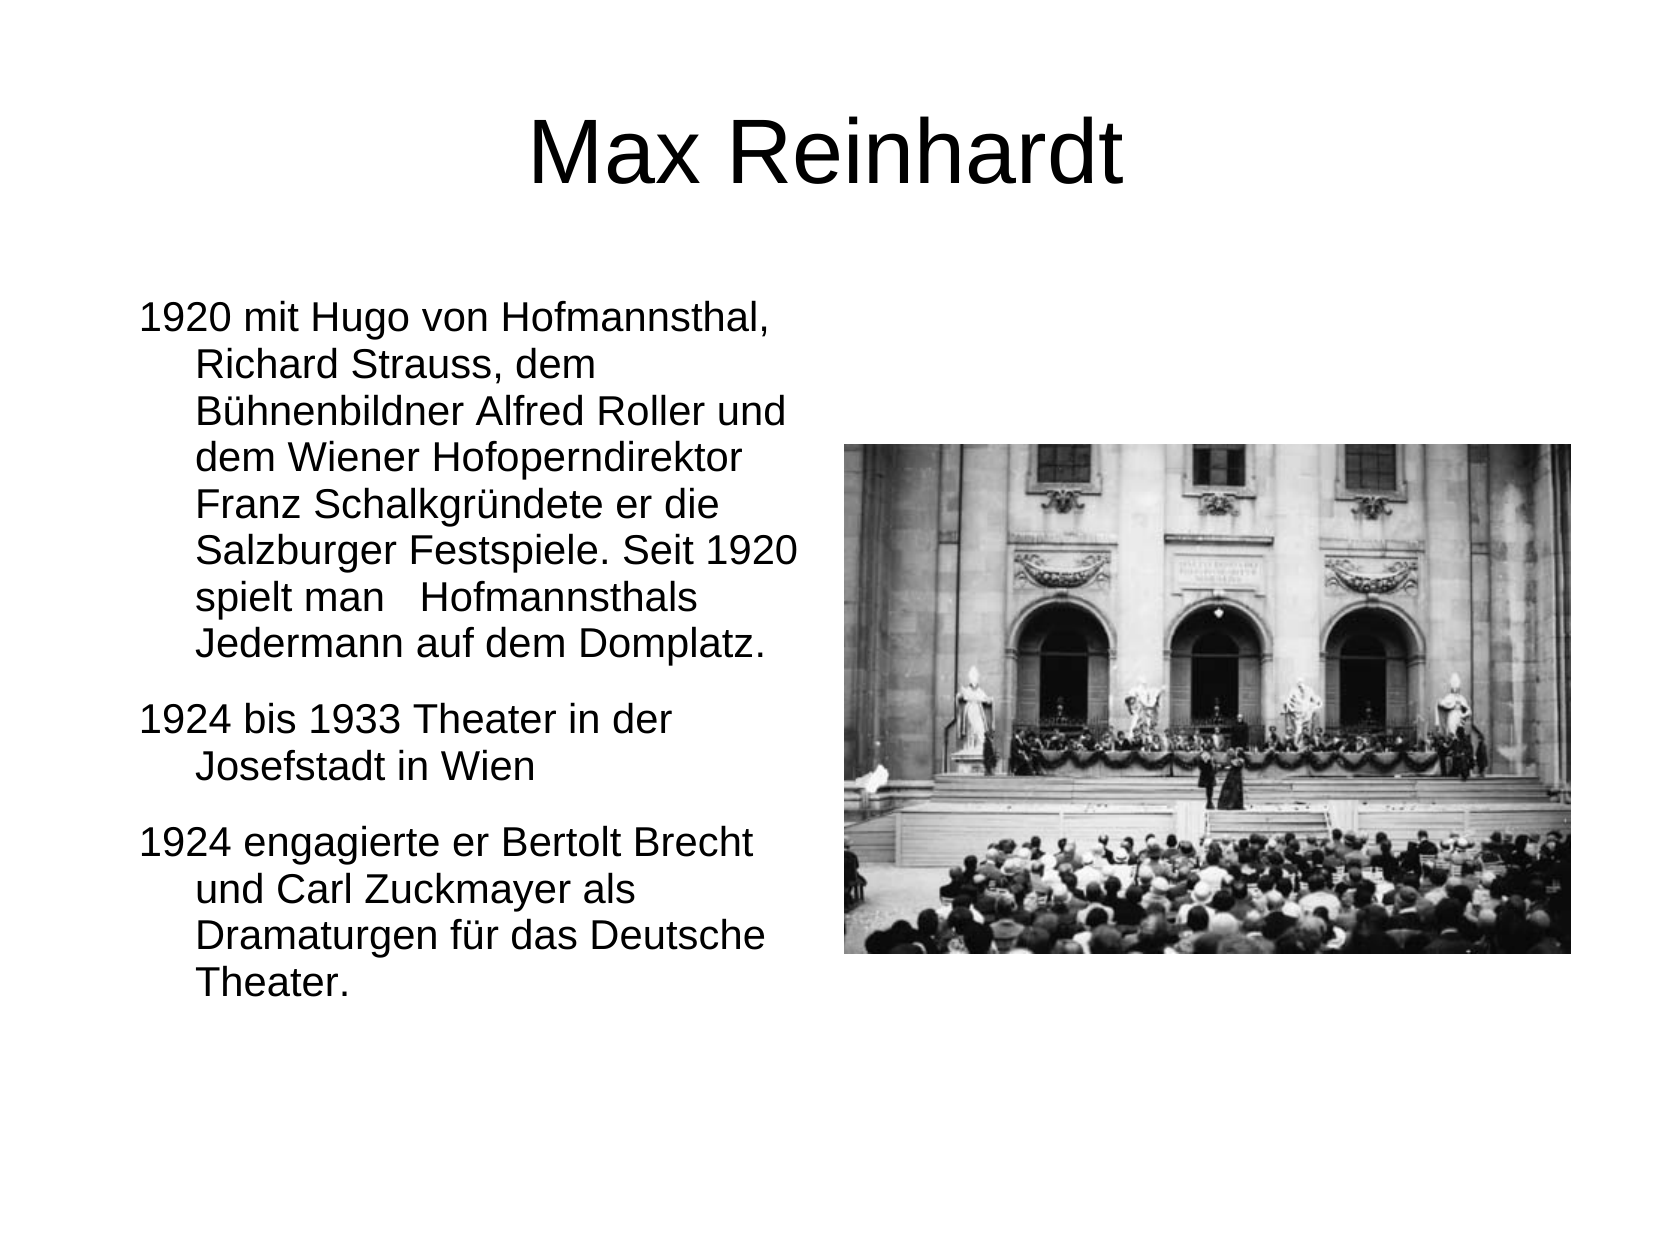

# Max Reinhardt
1920 mit Hugo von Hofmannsthal, Richard Strauss, dem Bühnenbildner Alfred Roller und dem Wiener Hofoperndirektor Franz Schalkgründete er die Salzburger Festspiele. Seit 1920 spielt man Hofmannsthals Jedermann auf dem Domplatz.
1924 bis 1933 Theater in der Josefstadt in Wien
1924 engagierte er Bertolt Brecht und Carl Zuckmayer als Dramaturgen für das Deutsche Theater.